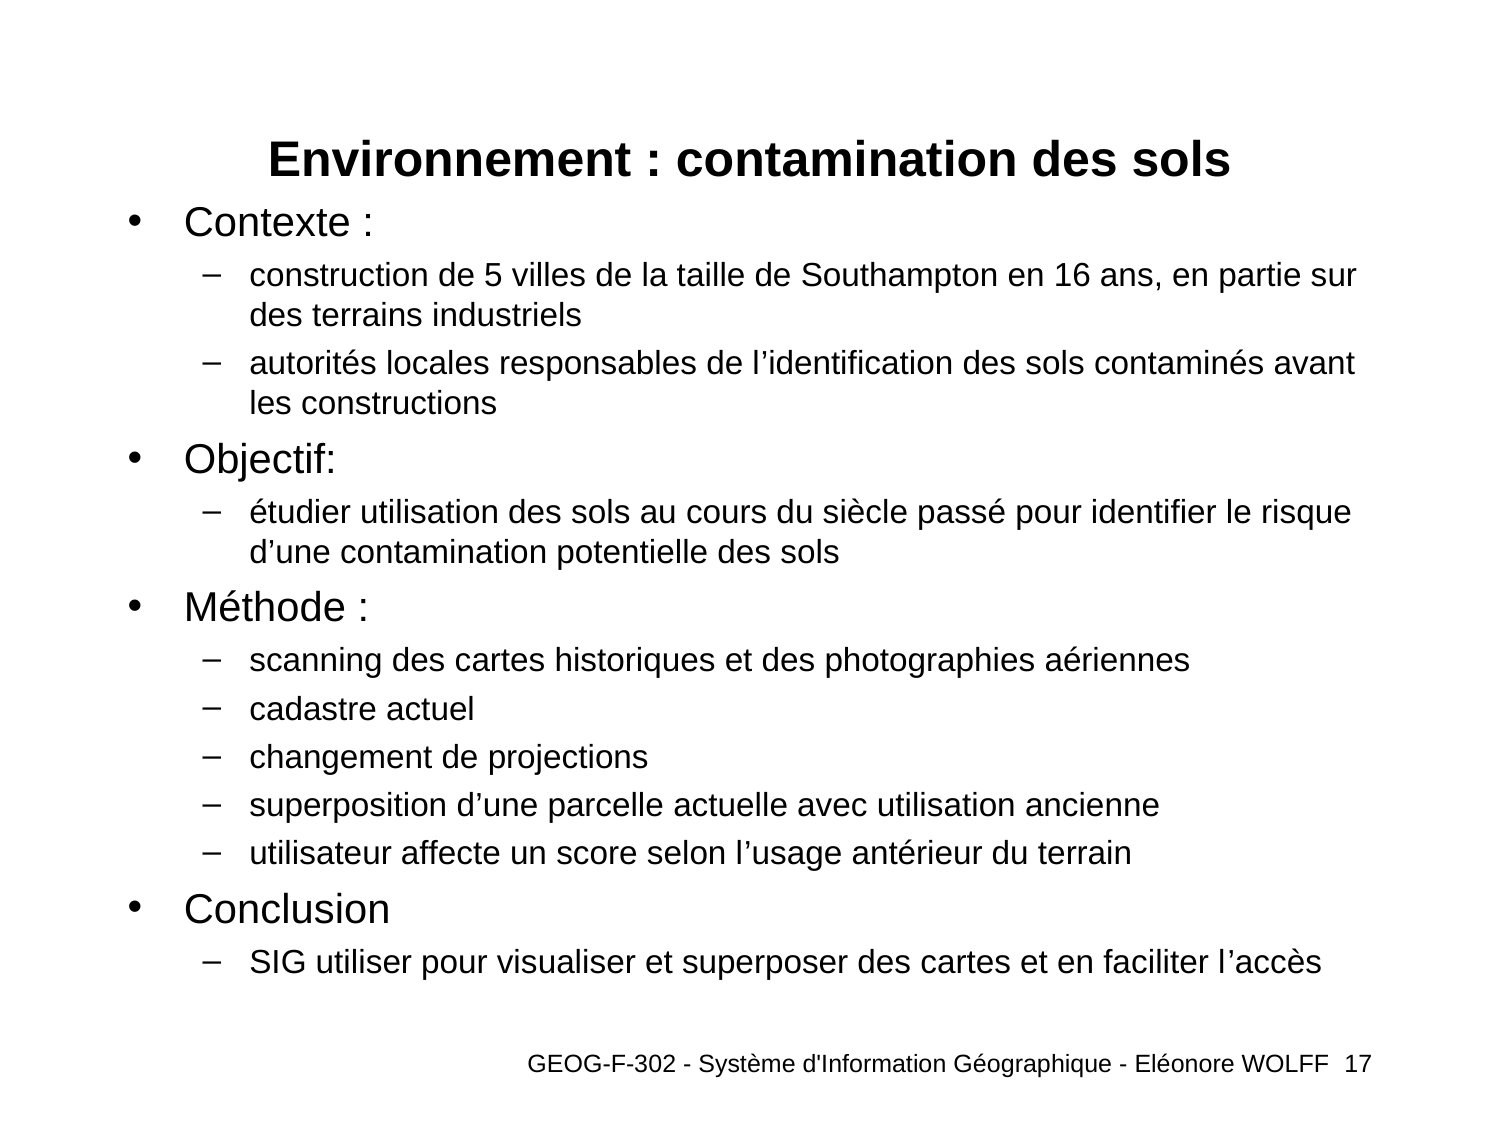

# Environnement : contamination des sols
Contexte :
construction de 5 villes de la taille de Southampton en 16 ans, en partie sur des terrains industriels
autorités locales responsables de l’identification des sols contaminés avant les constructions
Objectif:
étudier utilisation des sols au cours du siècle passé pour identifier le risque d’une contamination potentielle des sols
Méthode :
scanning des cartes historiques et des photographies aériennes
cadastre actuel
changement de projections
superposition d’une parcelle actuelle avec utilisation ancienne
utilisateur affecte un score selon l’usage antérieur du terrain
Conclusion
SIG utiliser pour visualiser et superposer des cartes et en faciliter l’accès
GEOG-F-302 - Système d'Information Géographique - Eléonore WOLFF